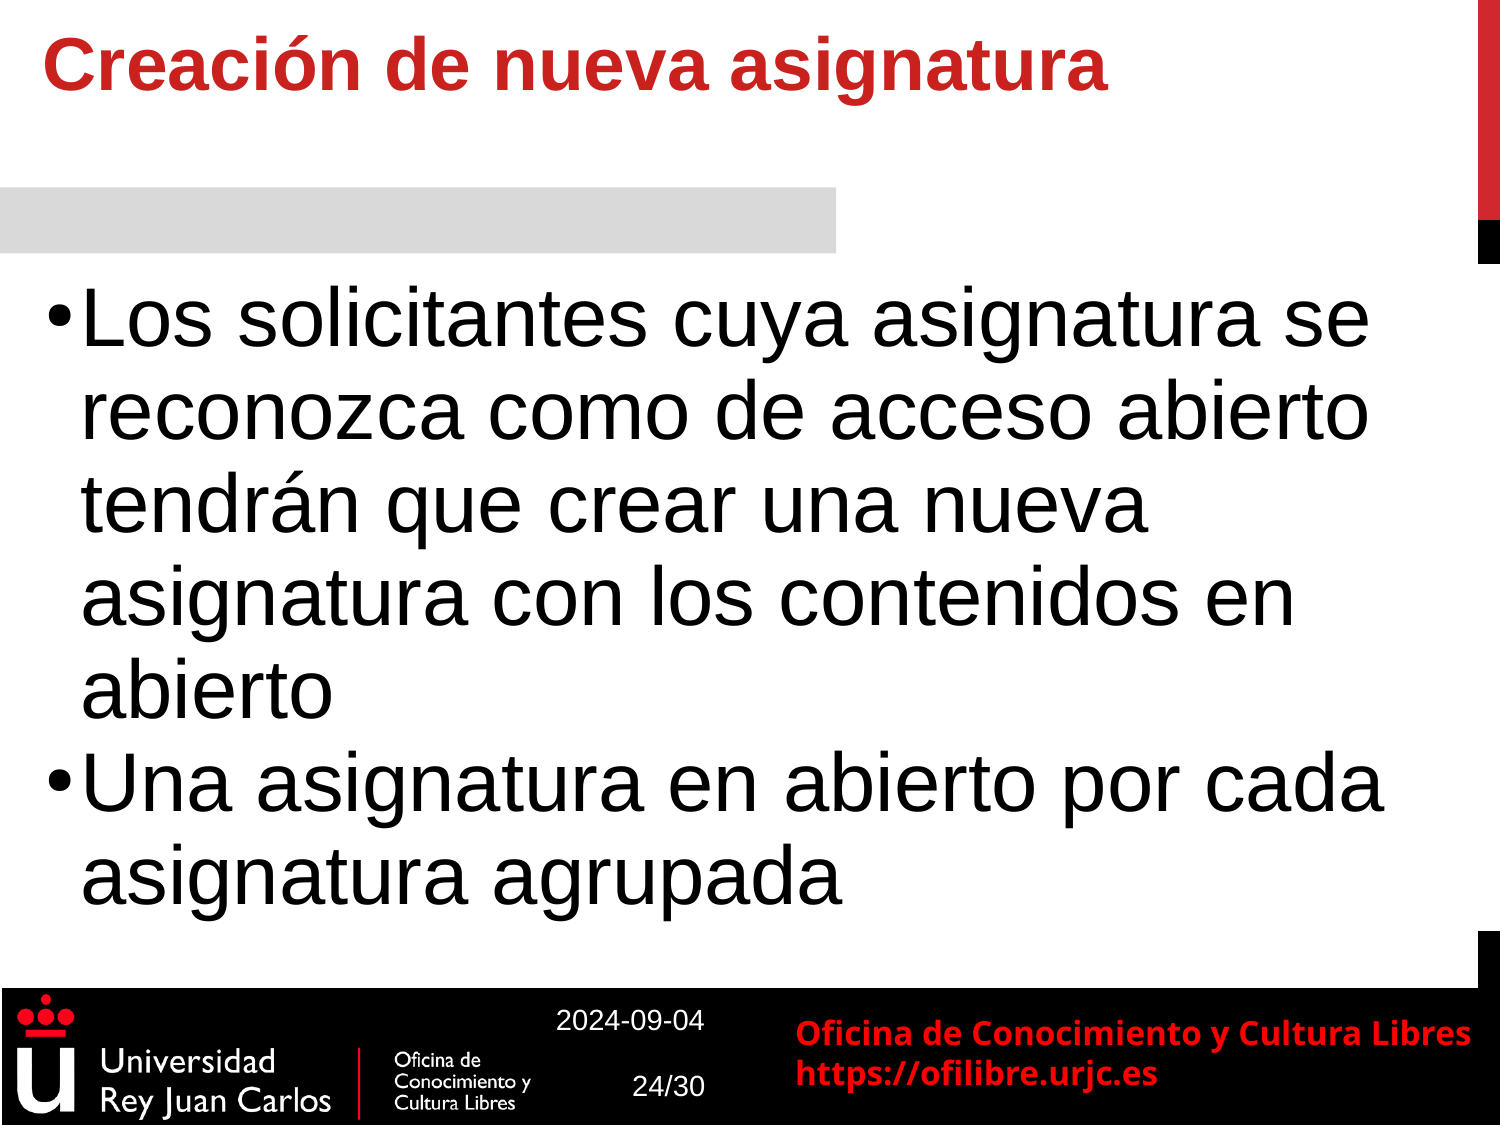

#
Creación de nueva asignatura
Los solicitantes cuya asignatura se reconozca como de acceso abierto tendrán que crear una nueva asignatura con los contenidos en abierto
Una asignatura en abierto por cada asignatura agrupada